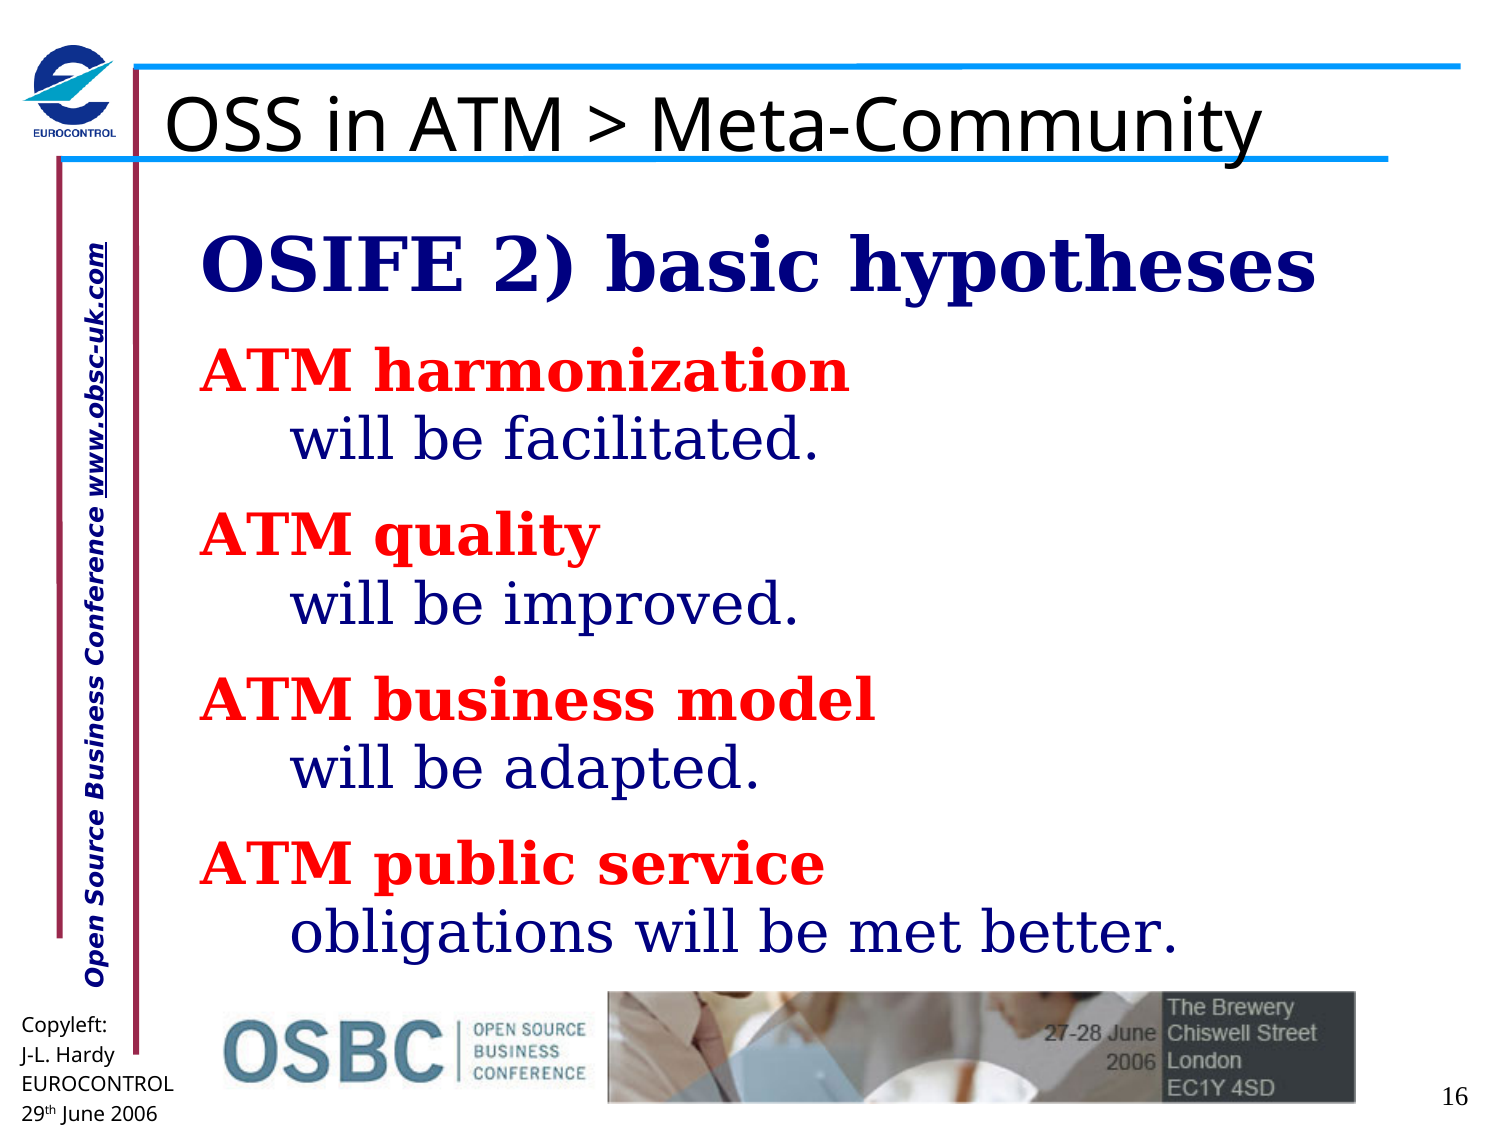

# OSIFE 2) basic hypotheses
ATM harmonization
will be facilitated.
ATM quality
will be improved.
ATM business model
will be adapted.
ATM public service
obligations will be met better.